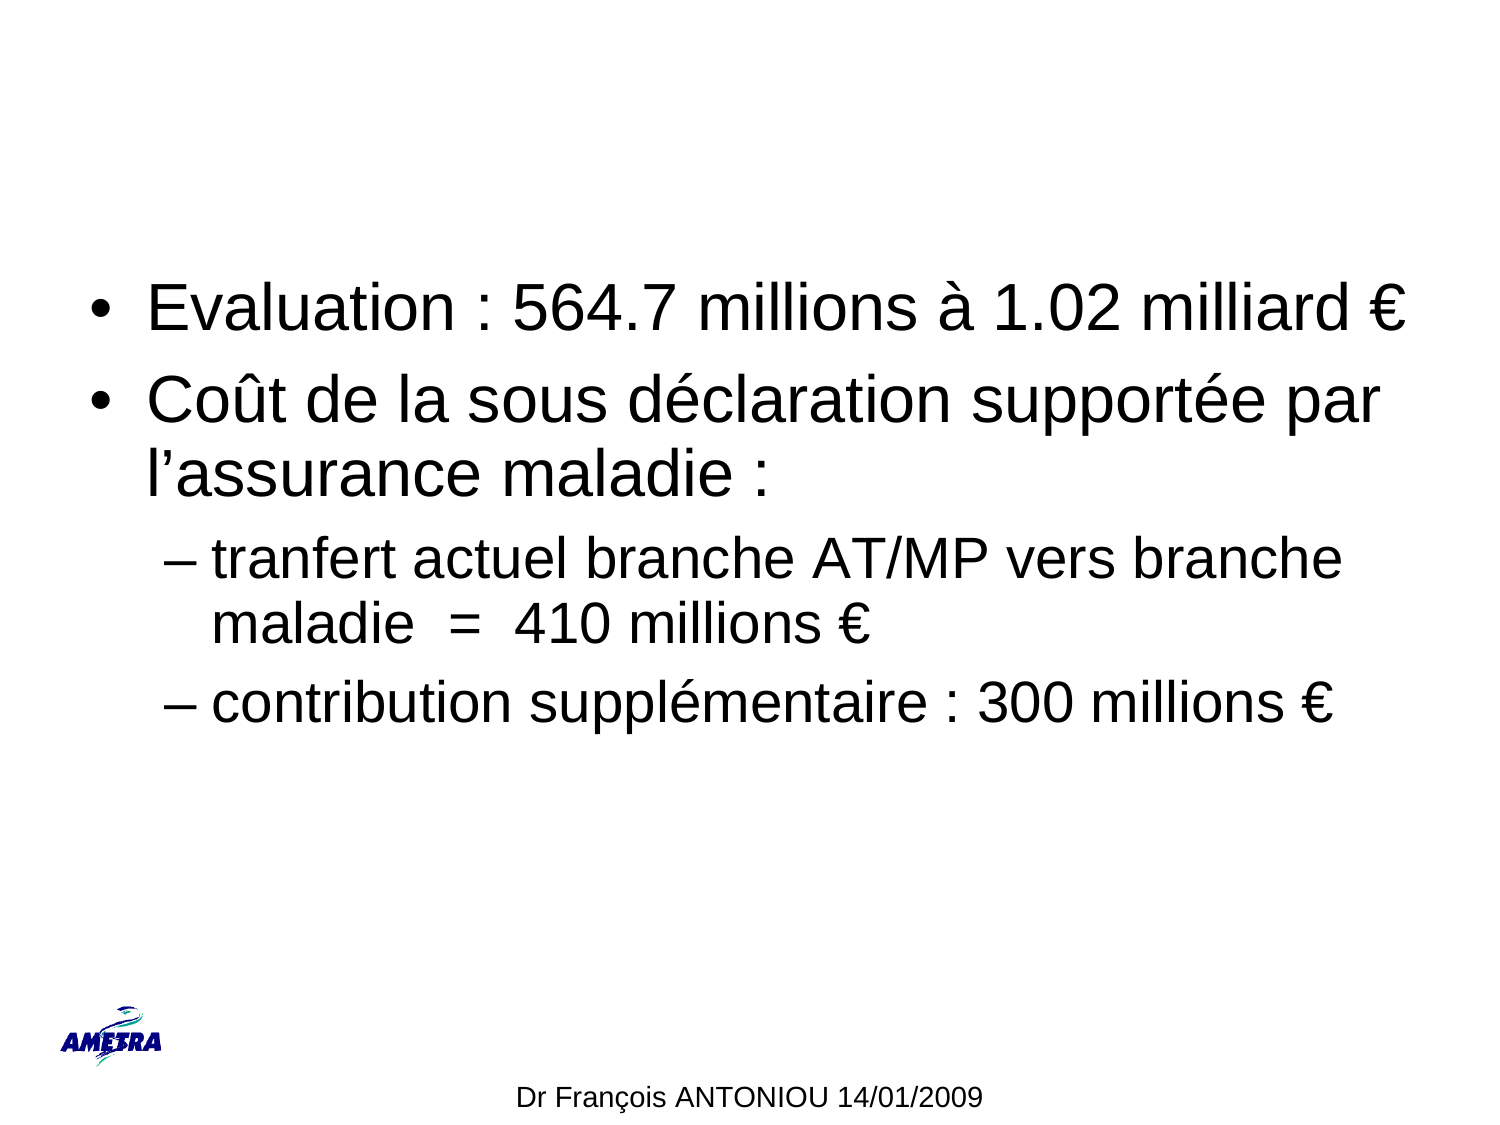

# Evaluation : 564.7 millions à 1.02 milliard €
Coût de la sous déclaration supportée par l’assurance maladie :
tranfert actuel branche AT/MP vers branche maladie = 410 millions €
contribution supplémentaire : 300 millions €
Dr François ANTONIOU 14/01/2009